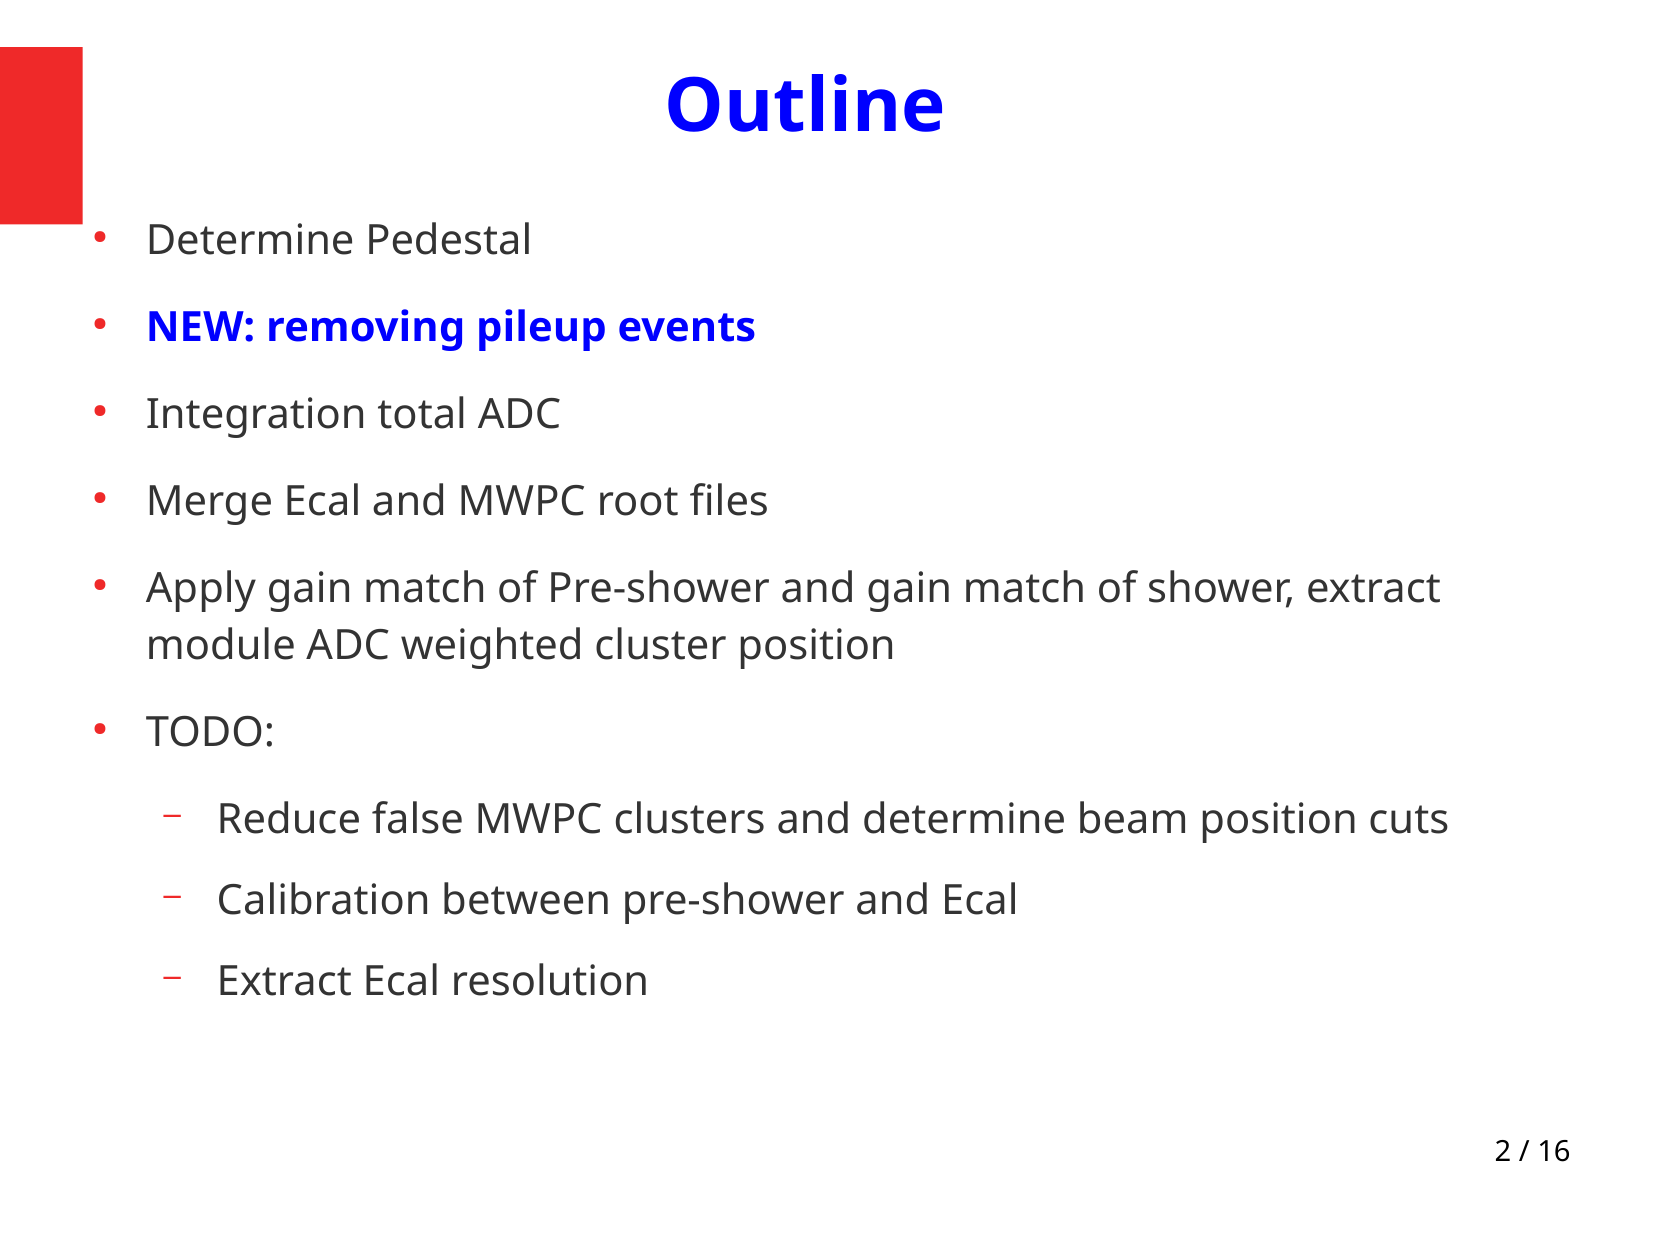

# Outline
Determine Pedestal
NEW: removing pileup events
Integration total ADC
Merge Ecal and MWPC root files
Apply gain match of Pre-shower and gain match of shower, extract module ADC weighted cluster position
TODO:
Reduce false MWPC clusters and determine beam position cuts
Calibration between pre-shower and Ecal
Extract Ecal resolution
2